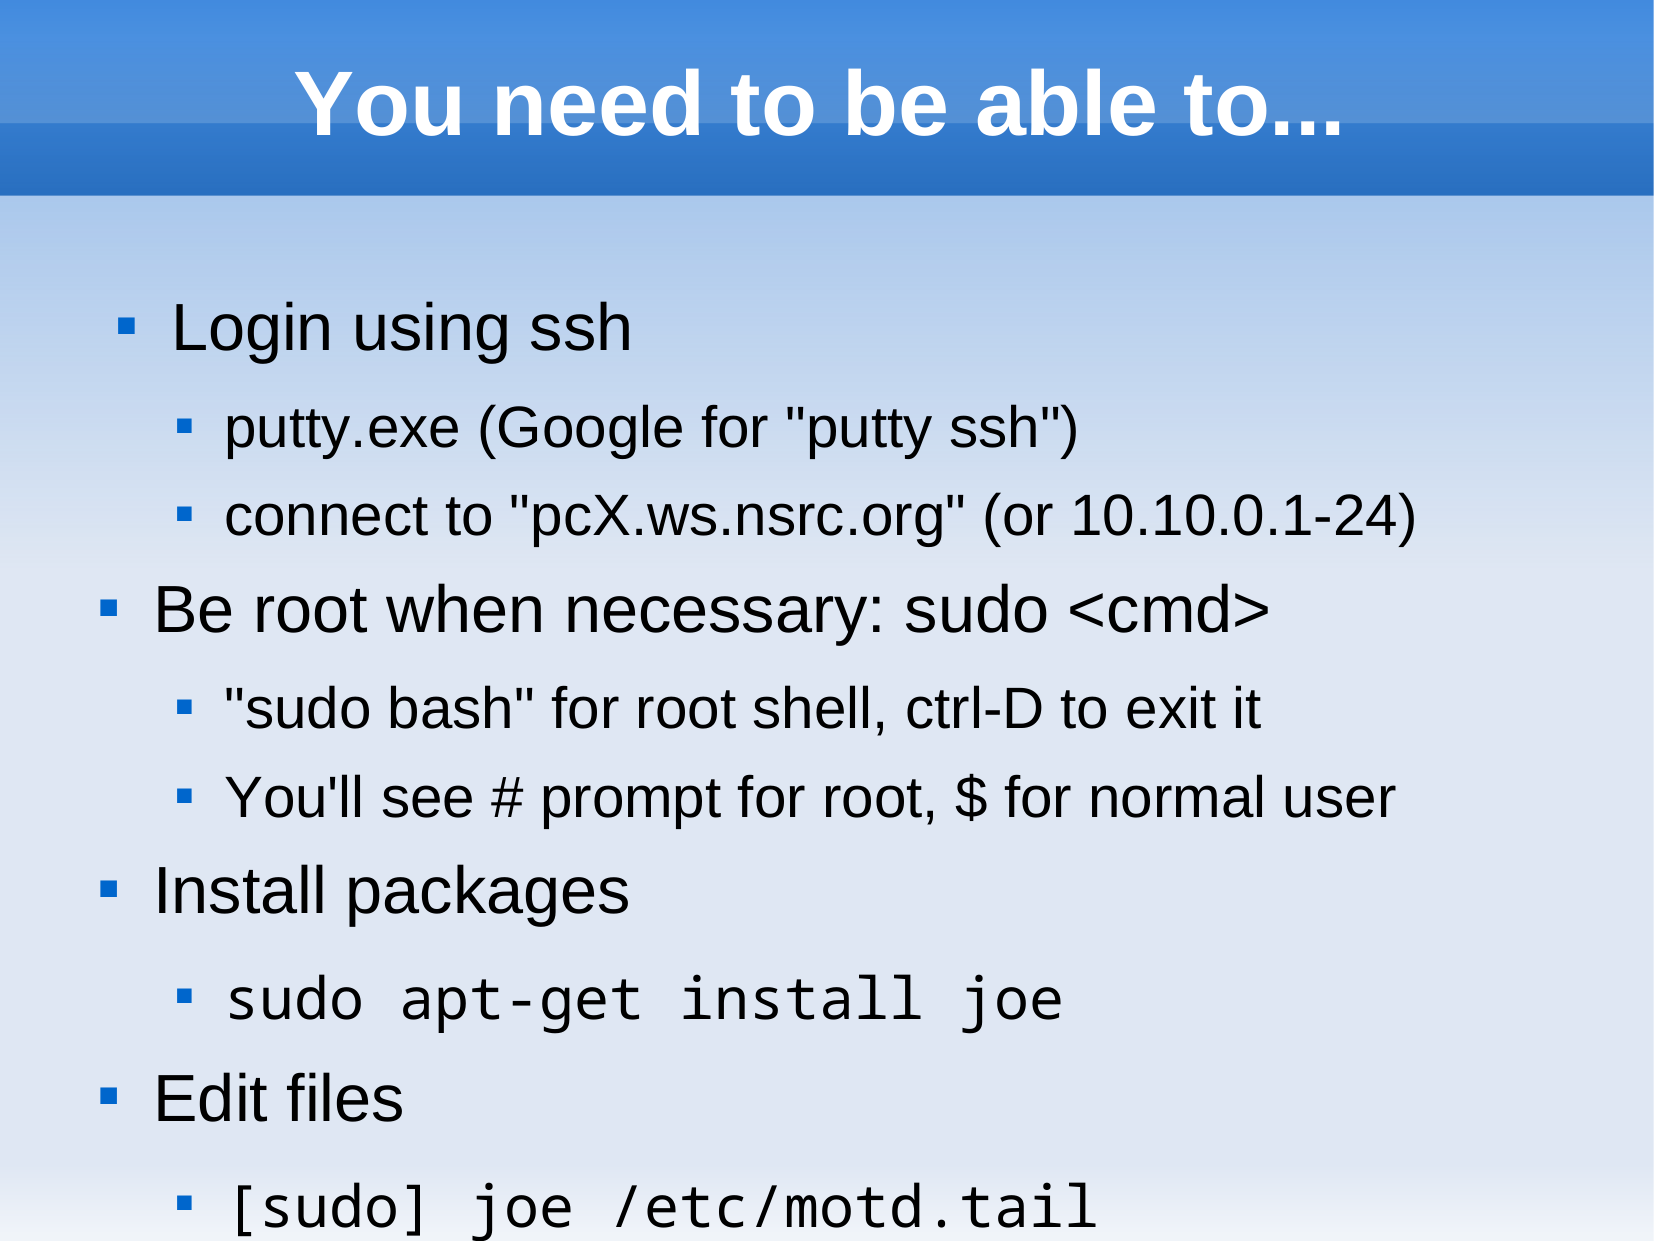

# You need to be able to...
Login using ssh
putty.exe (Google for "putty ssh")
connect to "pcX.ws.nsrc.org" (or 10.10.0.1-24)
Be root when necessary: sudo <cmd>
"sudo bash" for root shell, ctrl-D to exit it
You'll see # prompt for root, $ for normal user
Install packages
sudo apt-get install joe
Edit files
[sudo] joe /etc/motd.tail